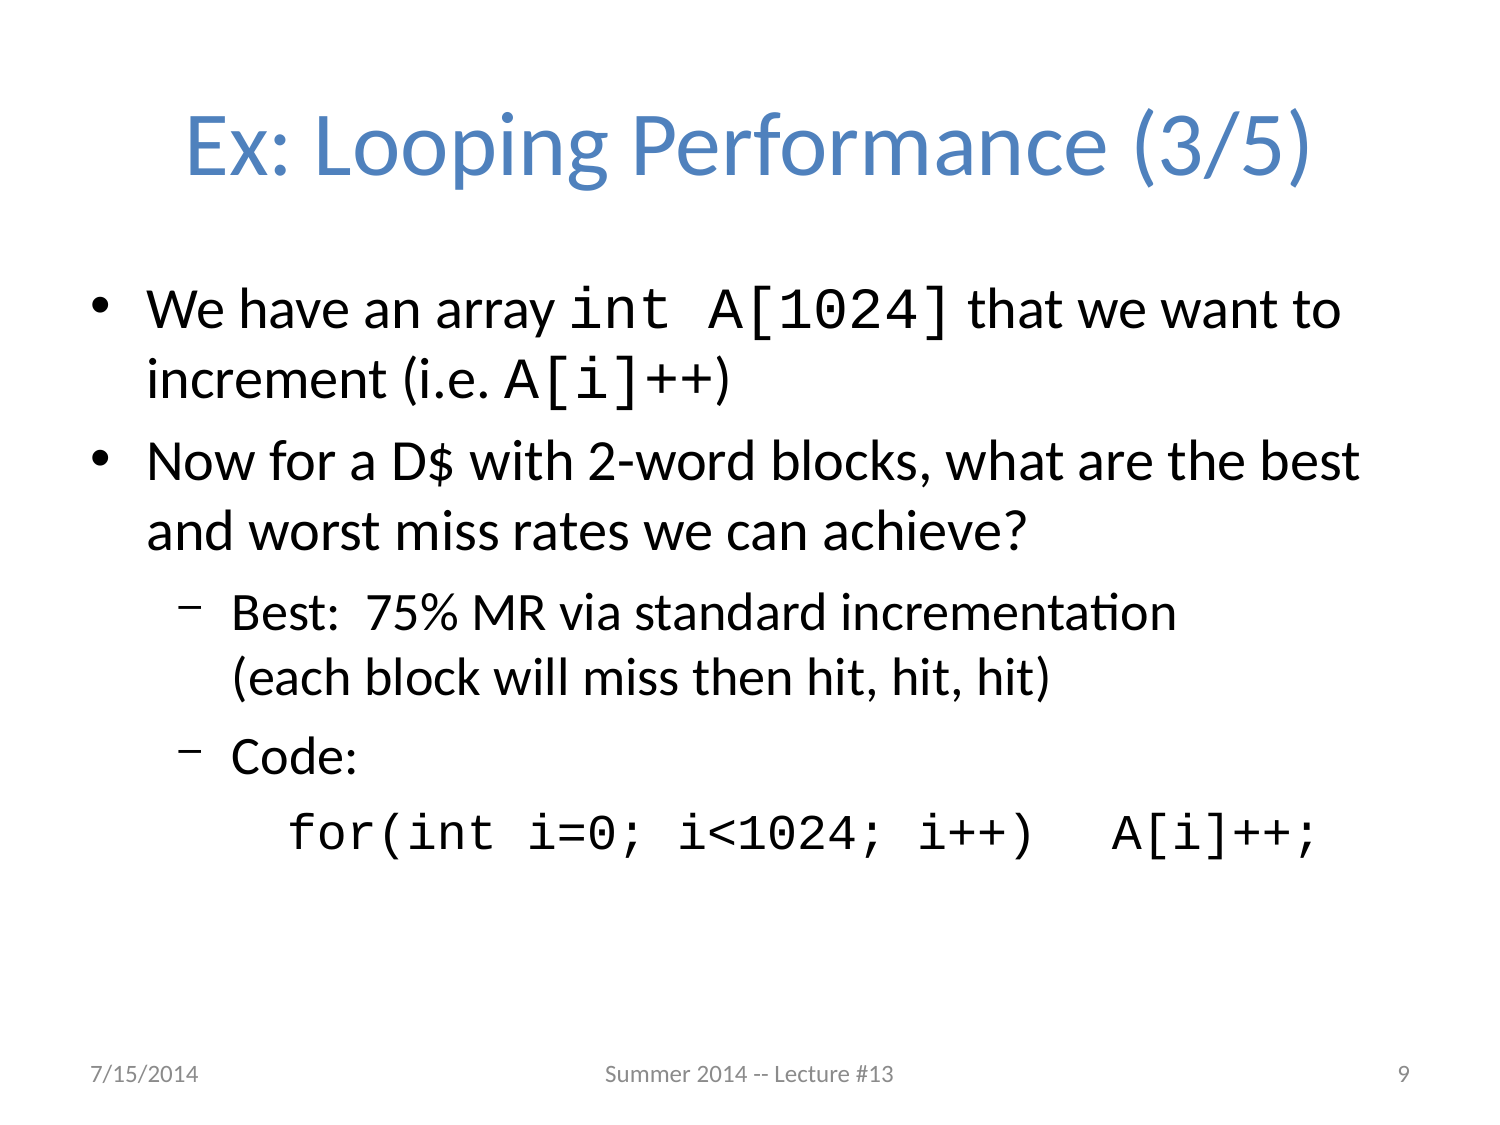

# Ex: Looping Performance (3/5)
We have an array int A[1024] that we want to increment (i.e. A[i]++)
Now for a D$ with 2-word blocks, what are the best and worst miss rates we can achieve?
Best: 75% MR via standard incrementation
(each block will miss then hit, hit, hit)
Code:
		for(int i=0; i<1024; i++)	A[i]++;
7/15/2014
Summer 2014 -- Lecture #13